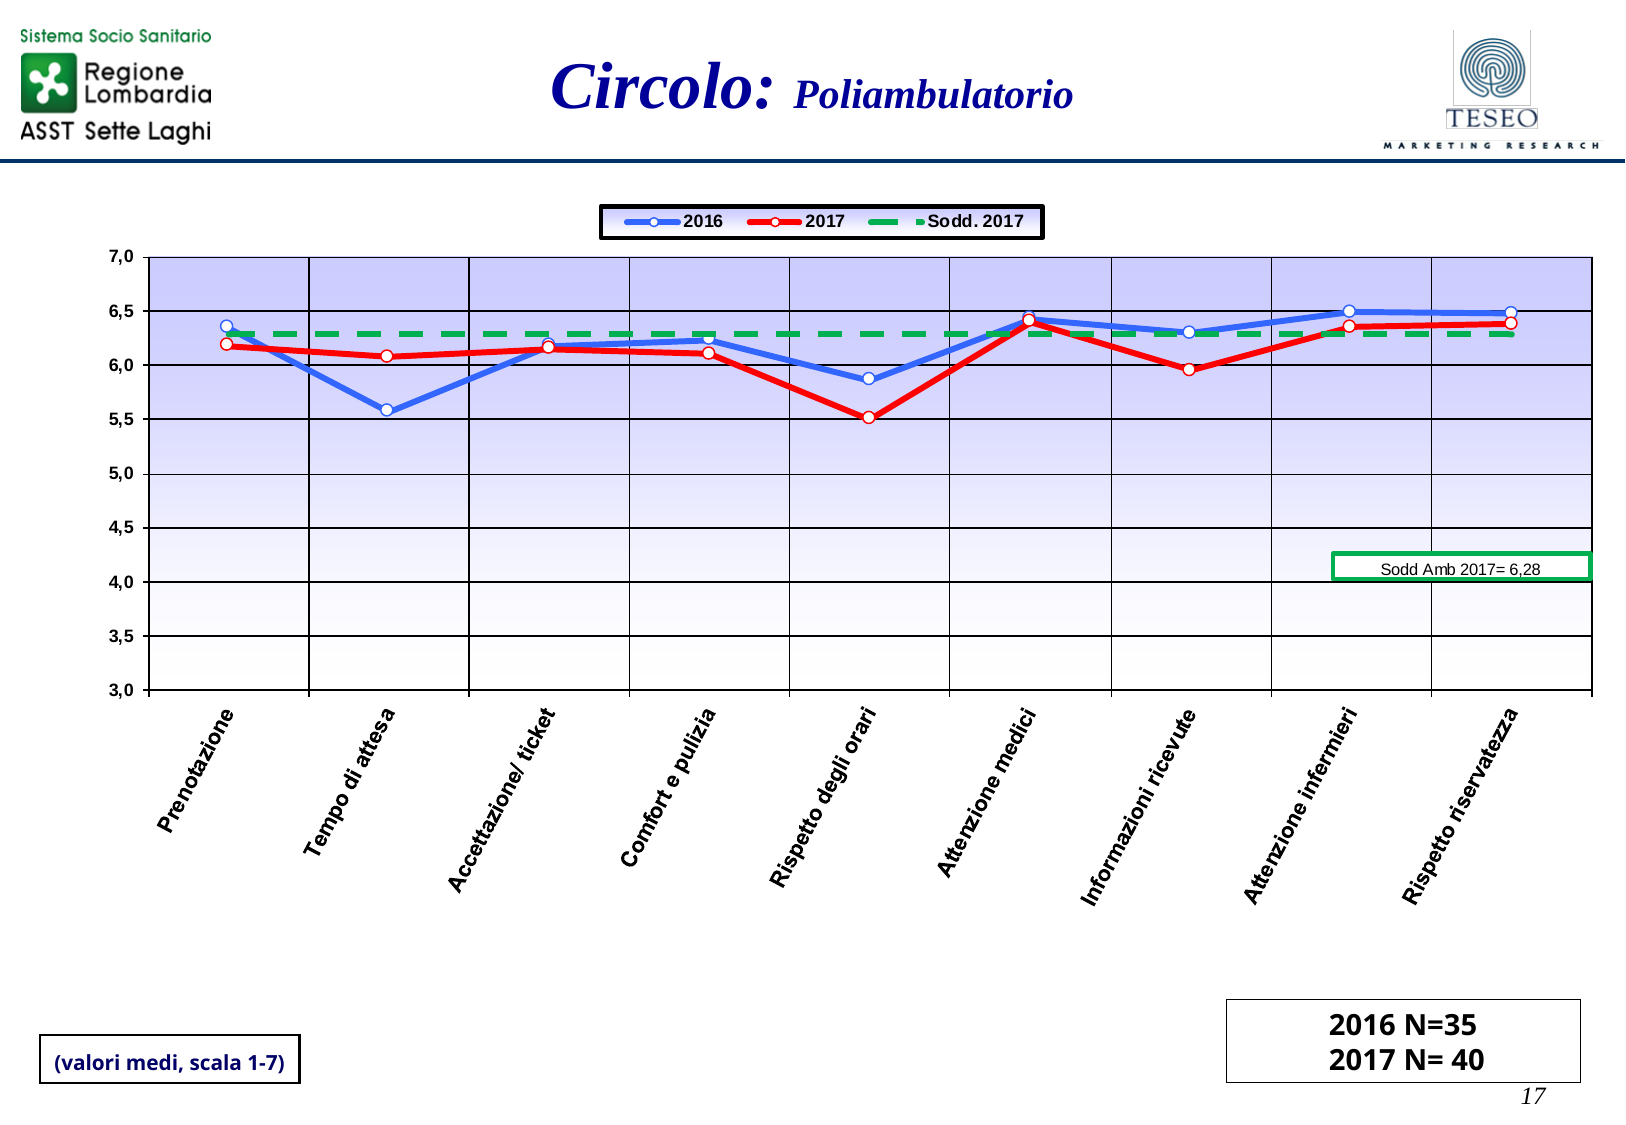

Circolo: Poliambulatorio
2016 N=35
 2017 N= 40
(valori medi, scala 1-7)